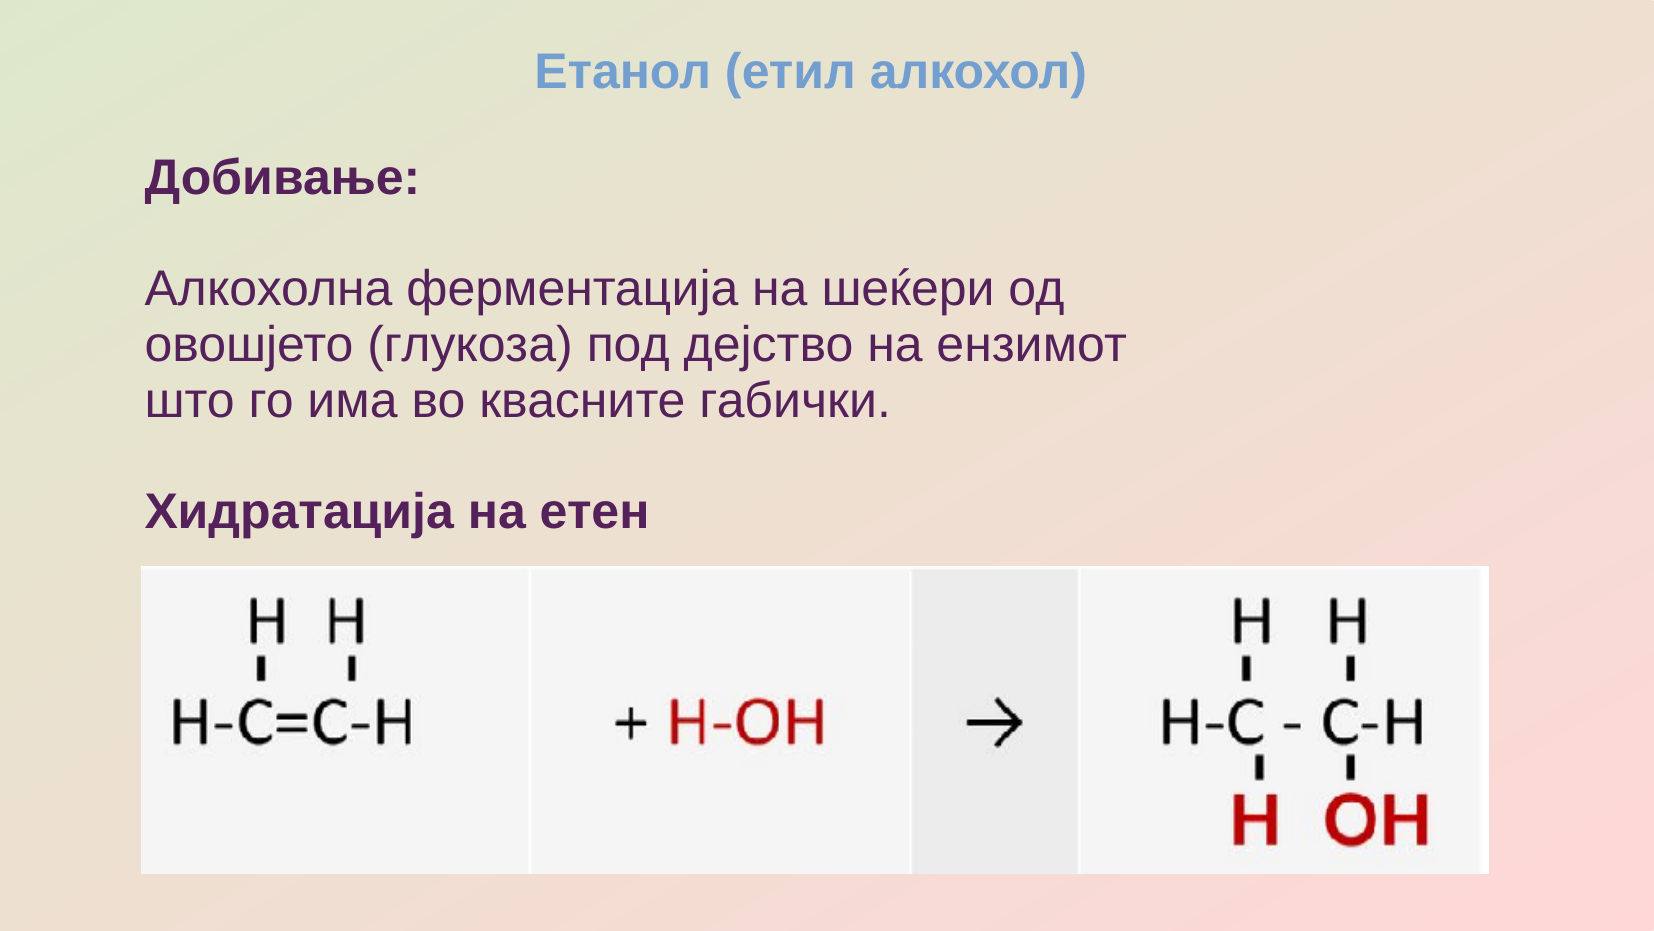

Етанол (етил алкохол)
Добивање:
Алкохолна ферментација на шеќери од овошјето (глукоза) под дејство на ензимот што го има во квасните габички.
Хидратација на етен